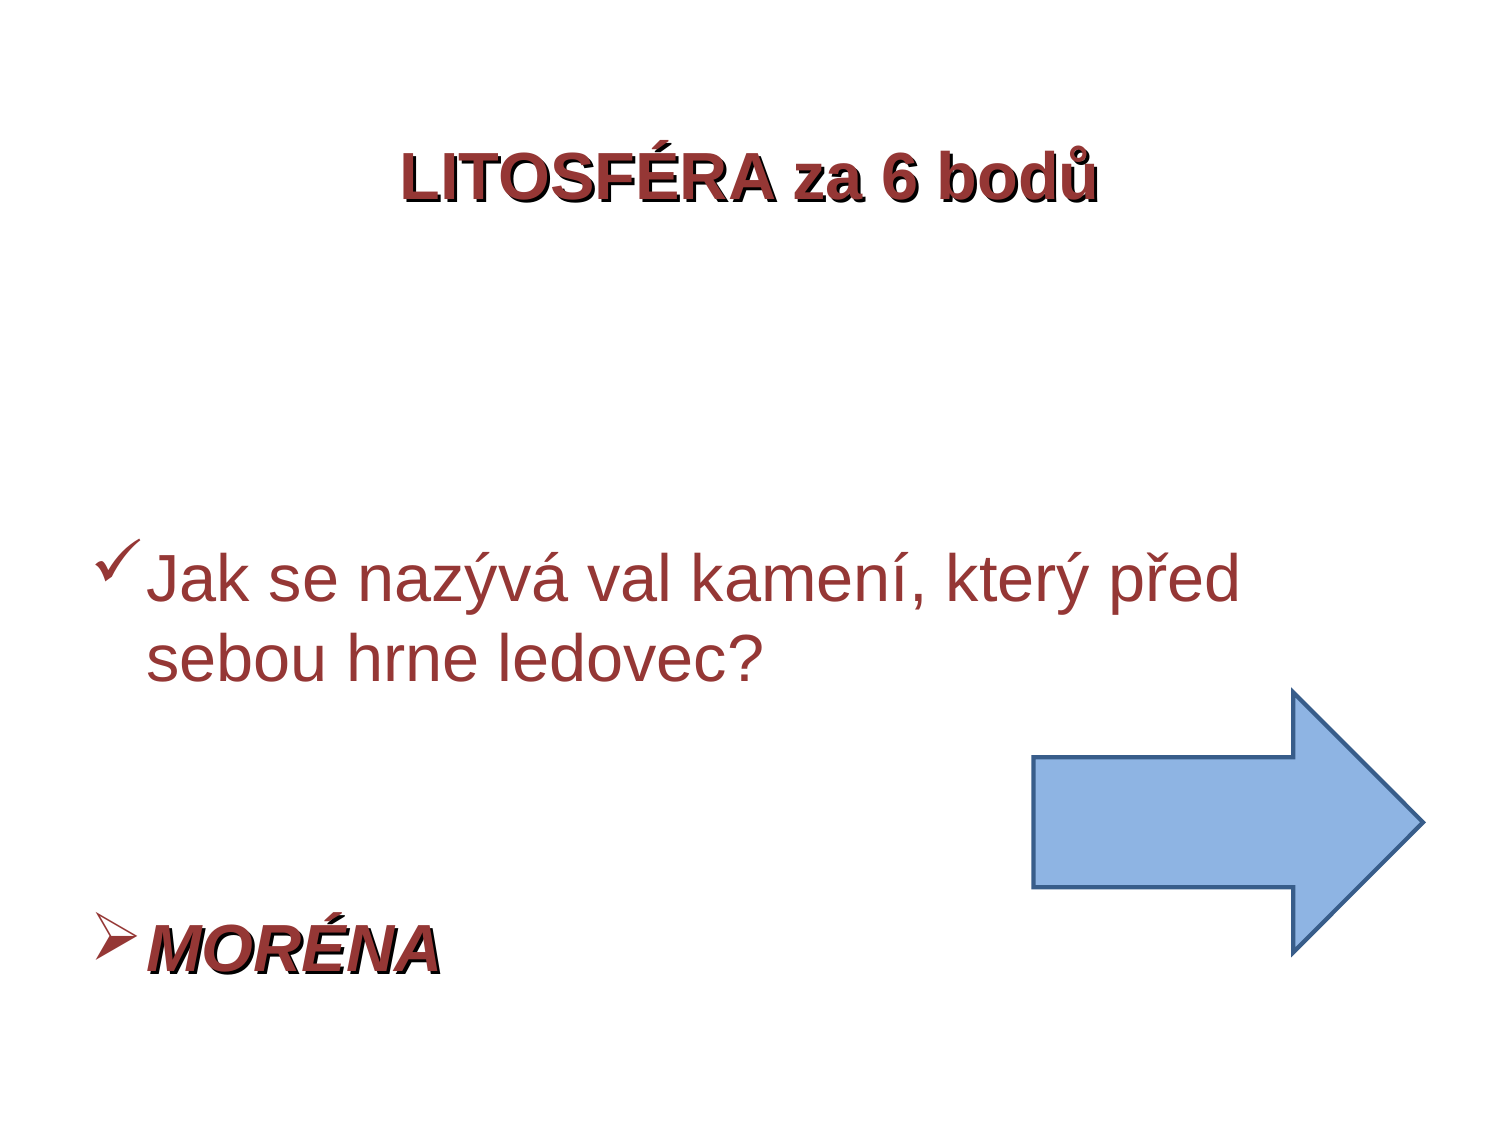

# LITOSFÉRA za 6 bodů
Jak se nazývá val kamení, který před sebou hrne ledovec?
MORÉNA